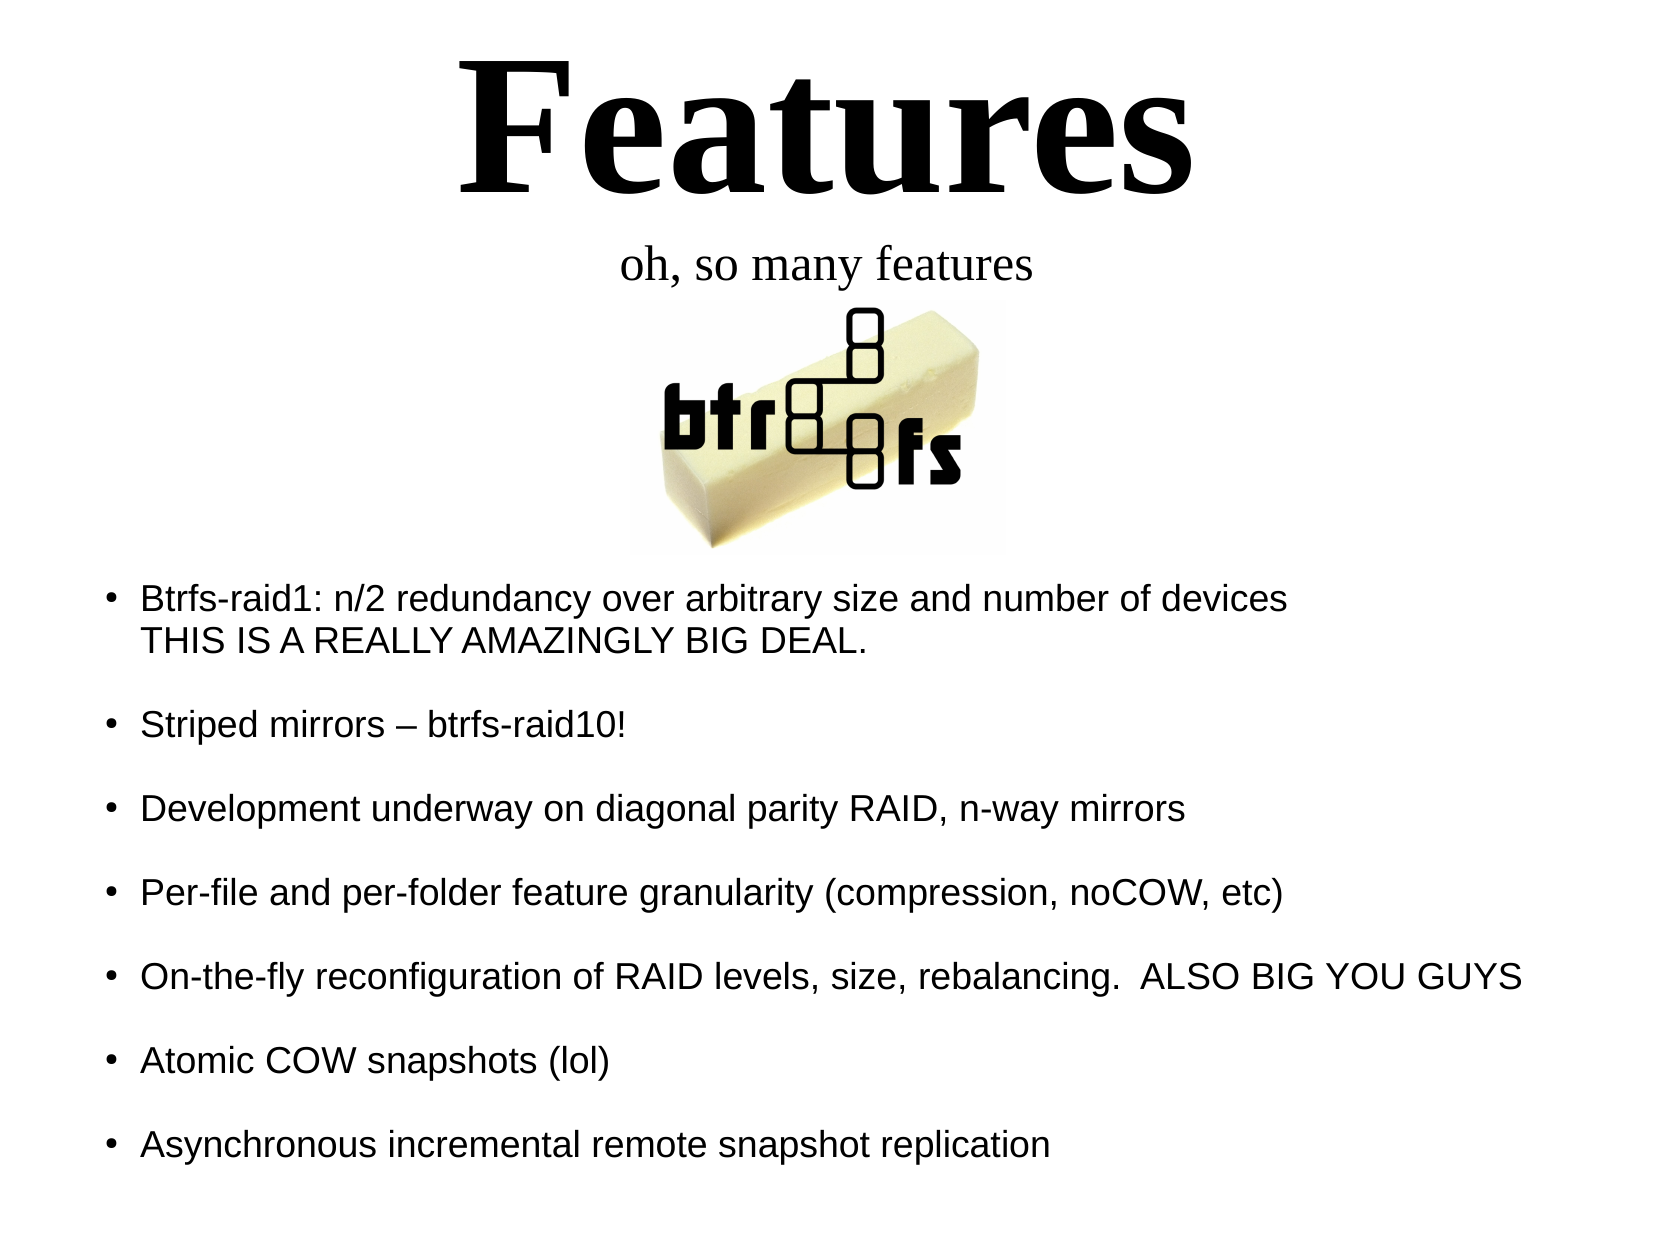

# Features oh, so many features
| Btrfs-raid1: n/2 redundancy over arbitrary size and number of devices THIS IS A REALLY AMAZINGLY BIG DEAL. Striped mirrors – btrfs-raid10! Development underway on diagonal parity RAID, n-way mirrors Per-file and per-folder feature granularity (compression, noCOW, etc) On-the-fly reconfiguration of RAID levels, size, rebalancing. ALSO BIG YOU GUYS Atomic COW snapshots (lol) Asynchronous incremental remote snapshot replication |
| --- |